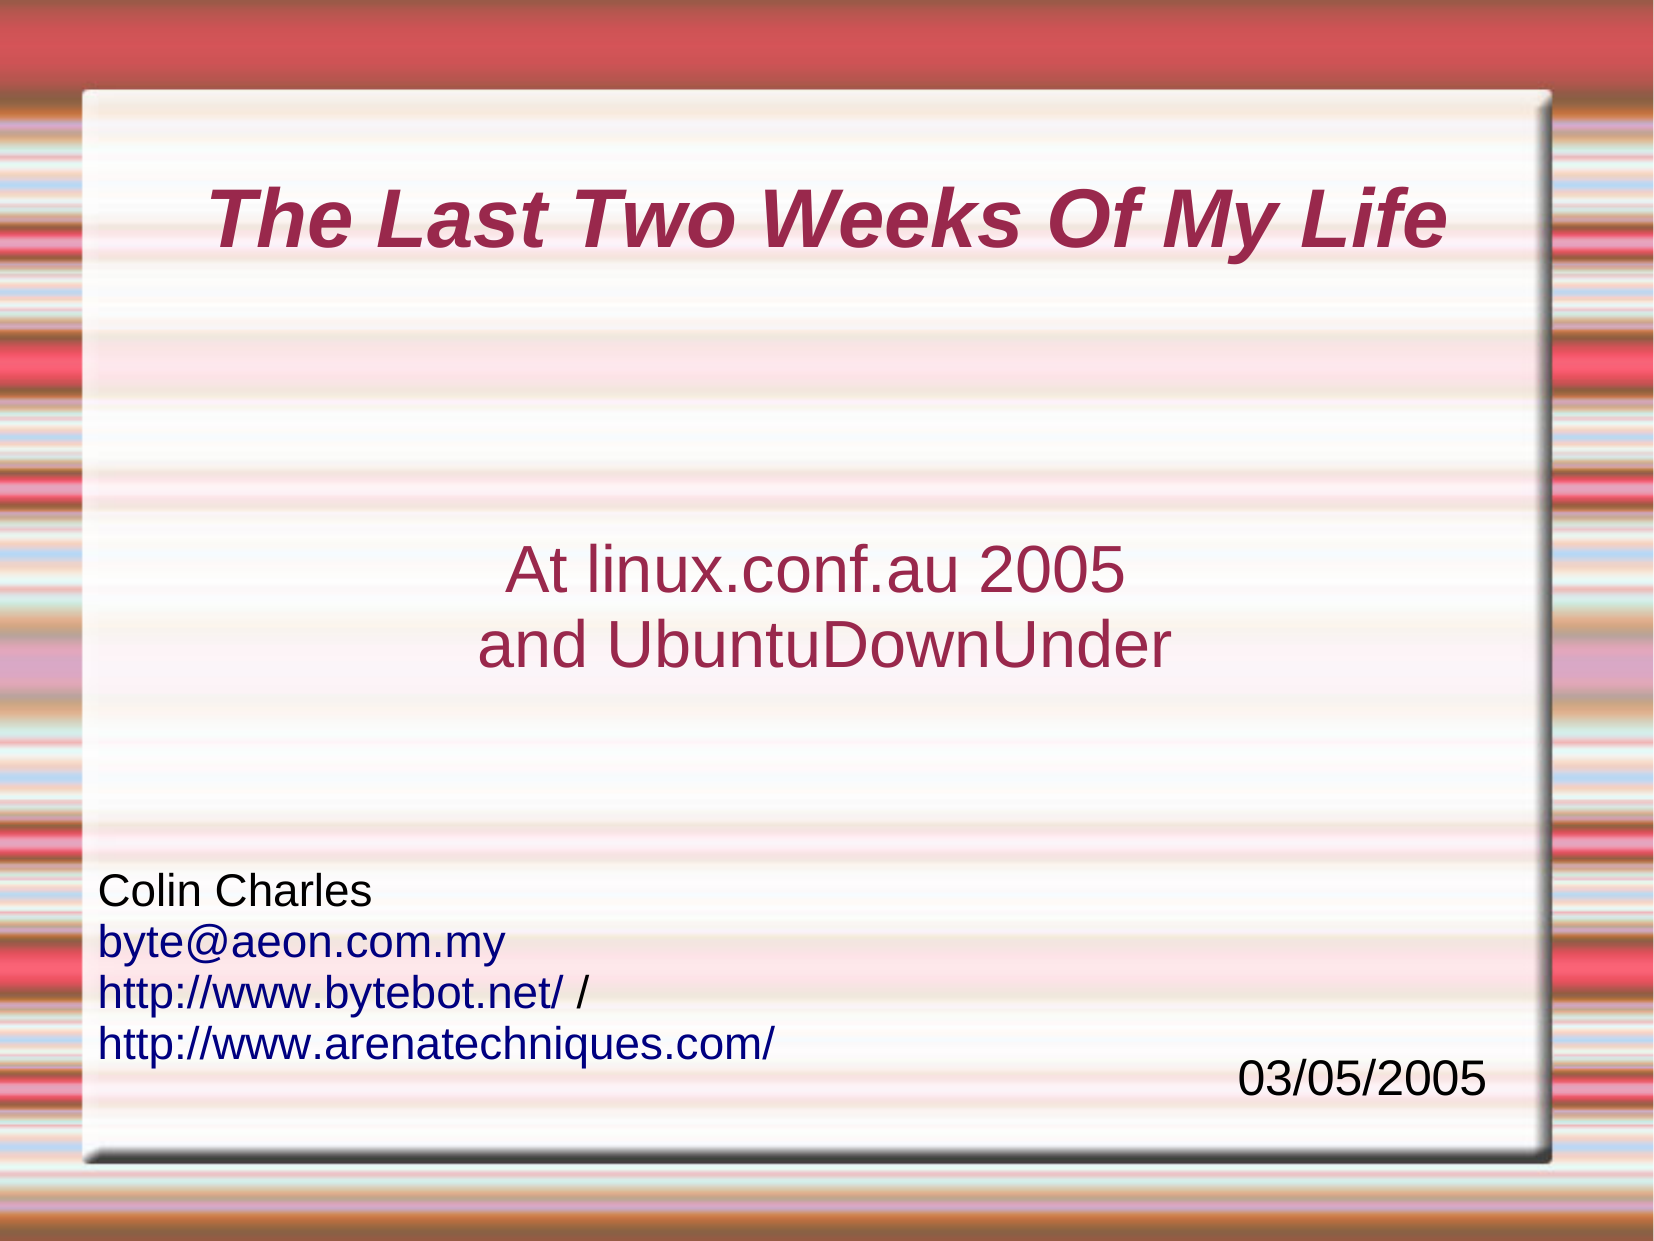

# The Last Two Weeks Of My Life
At linux.conf.au 2005
and UbuntuDownUnder
Colin Charles
byte@aeon.com.my
http://www.bytebot.net/ / http://www.arenatechniques.com/
03/05/2005